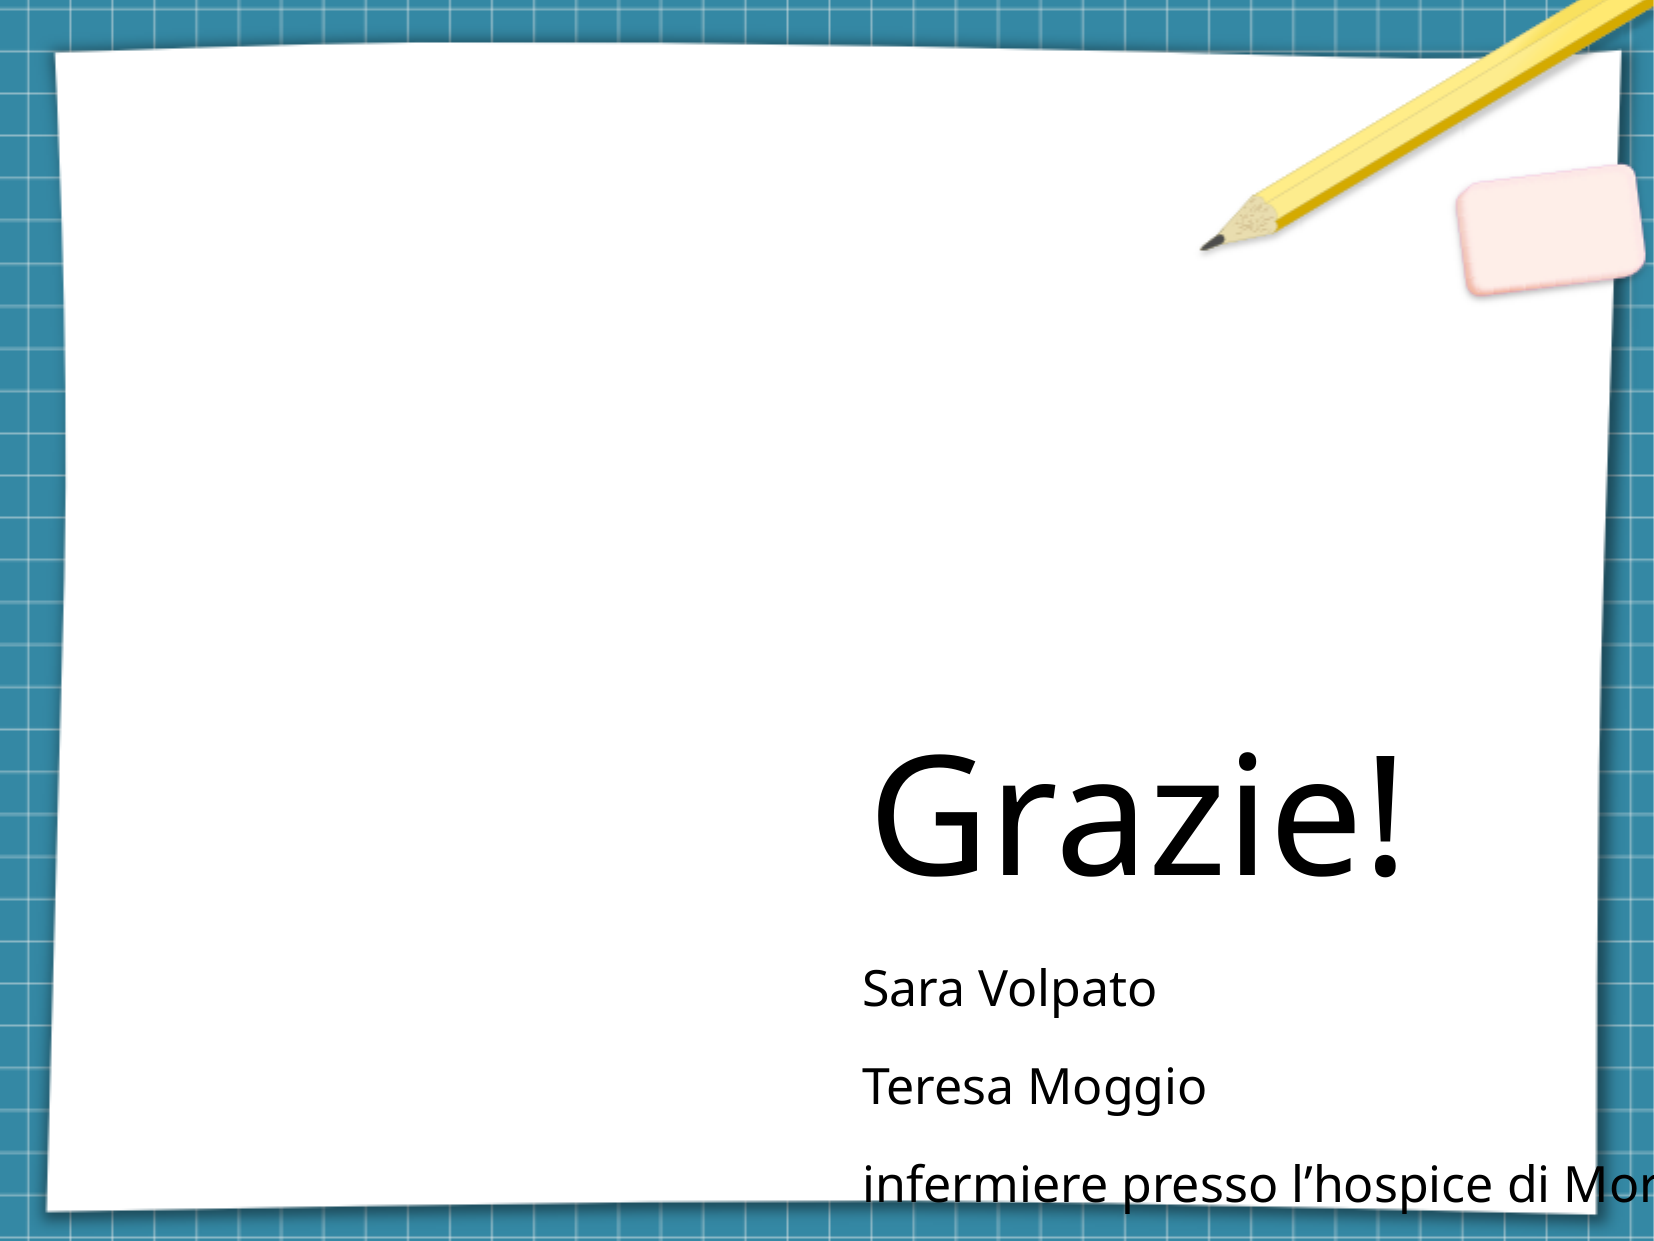

#
Grazie!
Sara Volpato
Teresa Moggio
infermiere presso l’hospice di Mori